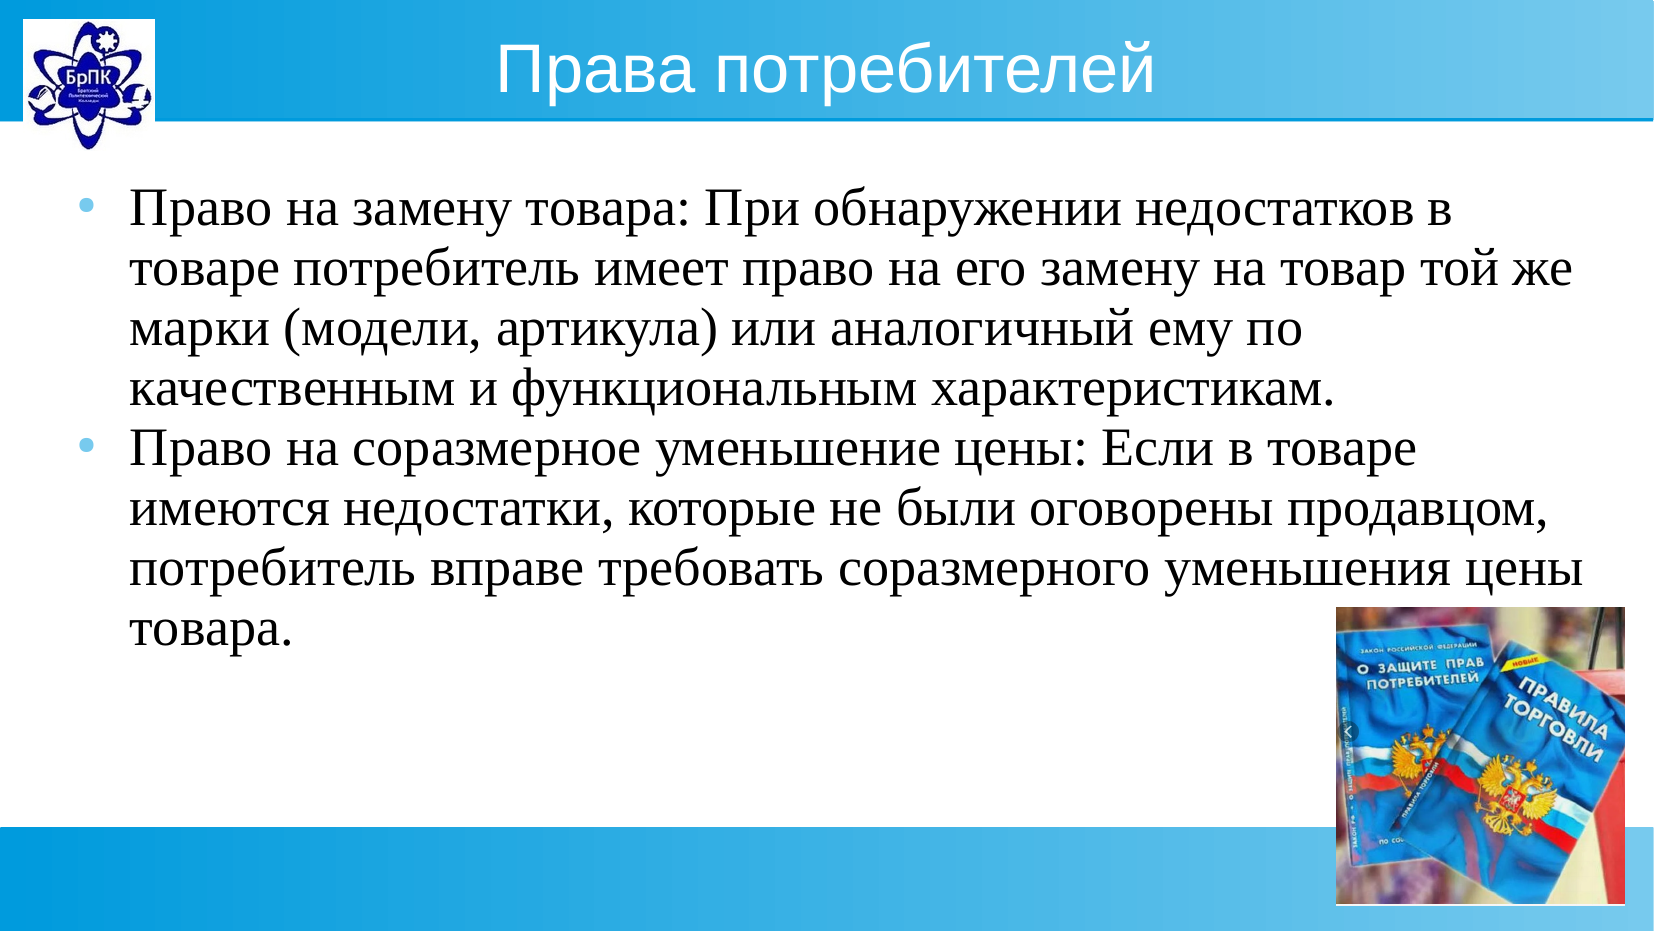

# Права потребителей
Право на замену товара: При обнаружении недостатков в товаре потребитель имеет право на его замену на товар той же марки (модели, артикула) или аналогичный ему по качественным и функциональным характеристикам.
Право на соразмерное уменьшение цены: Если в товаре имеются недостатки, которые не были оговорены продавцом, потребитель вправе требовать соразмерного уменьшения цены товара.
20